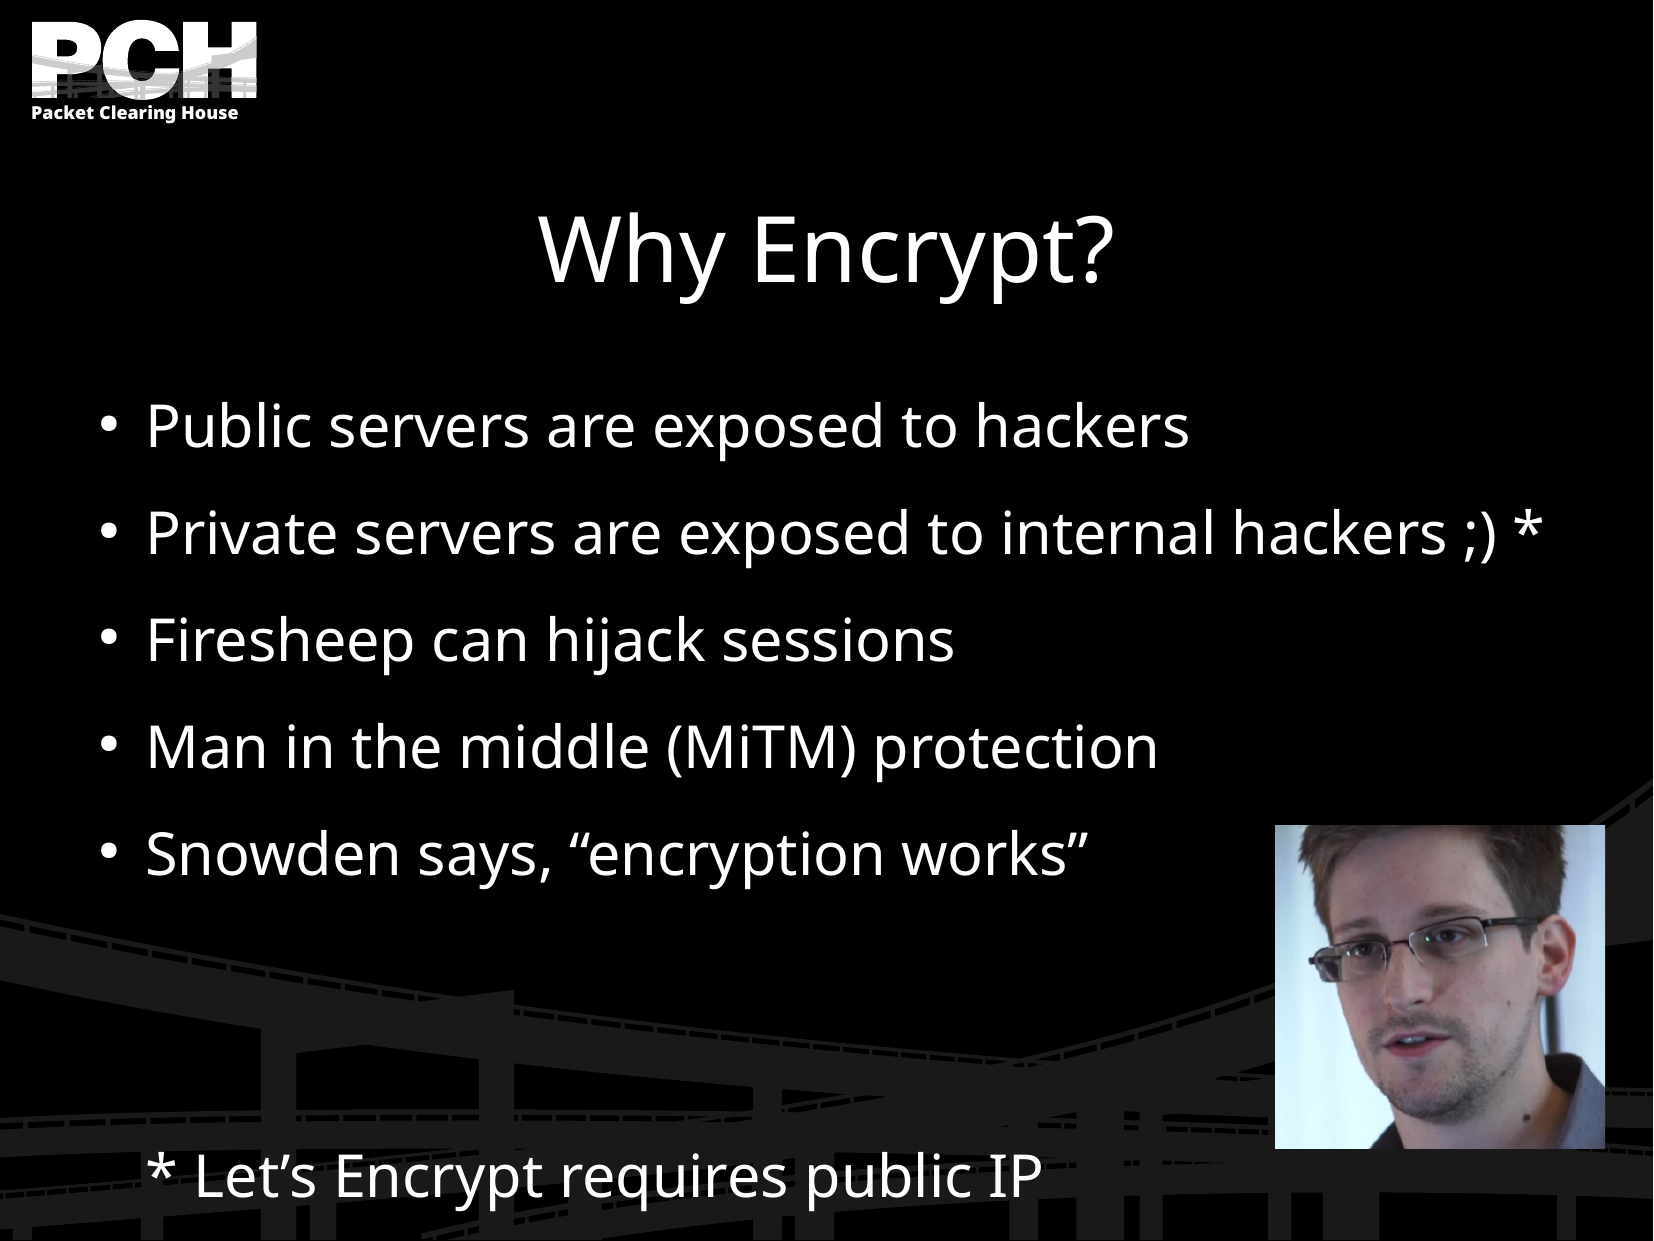

# Why Encrypt?
Public servers are exposed to hackers
Private servers are exposed to internal hackers ;) *
Firesheep can hijack sessions
Man in the middle (MiTM) protection
Snowden says, “encryption works”
* Let’s Encrypt requires public IP